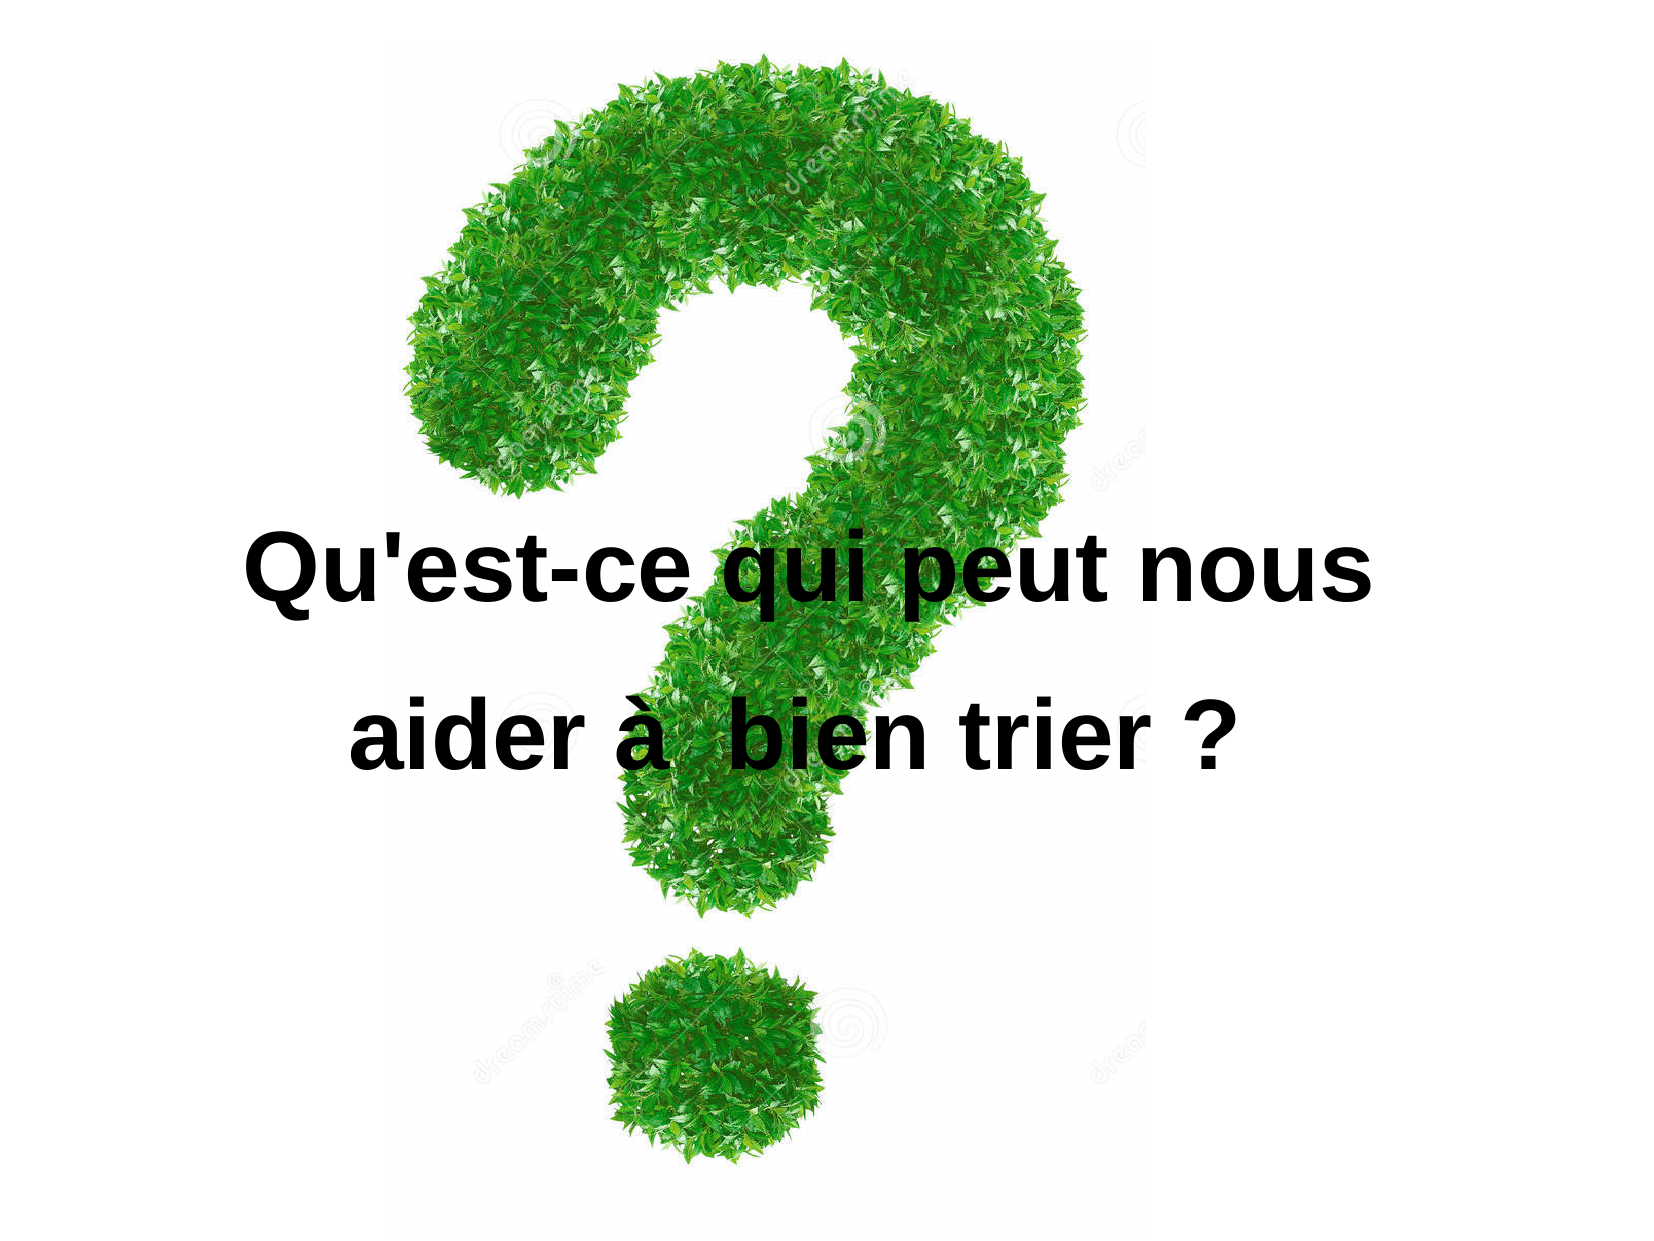

Qu'est-ce qui peut nous aider à bien trier ?